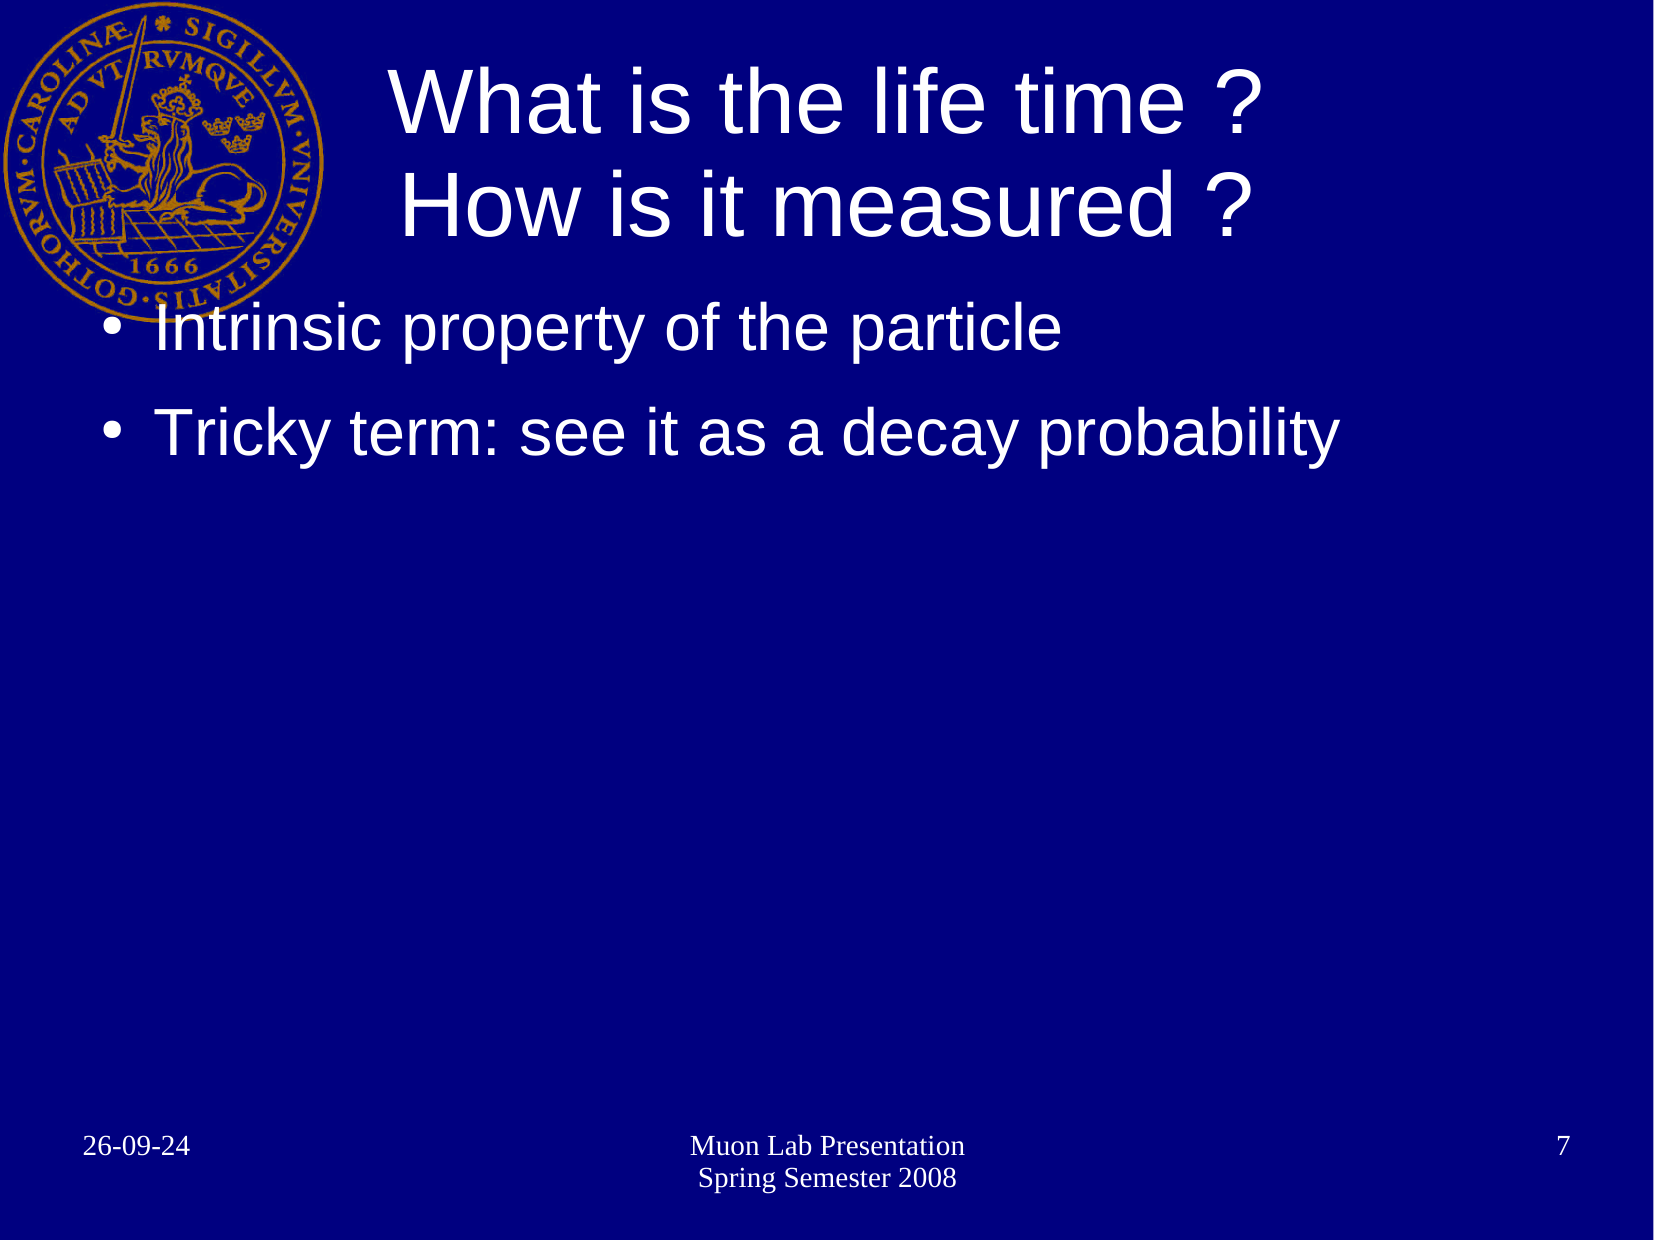

# What is the life time ? How is it measured ?
Intrinsic property of the particle
Tricky term: see it as a decay probability
7